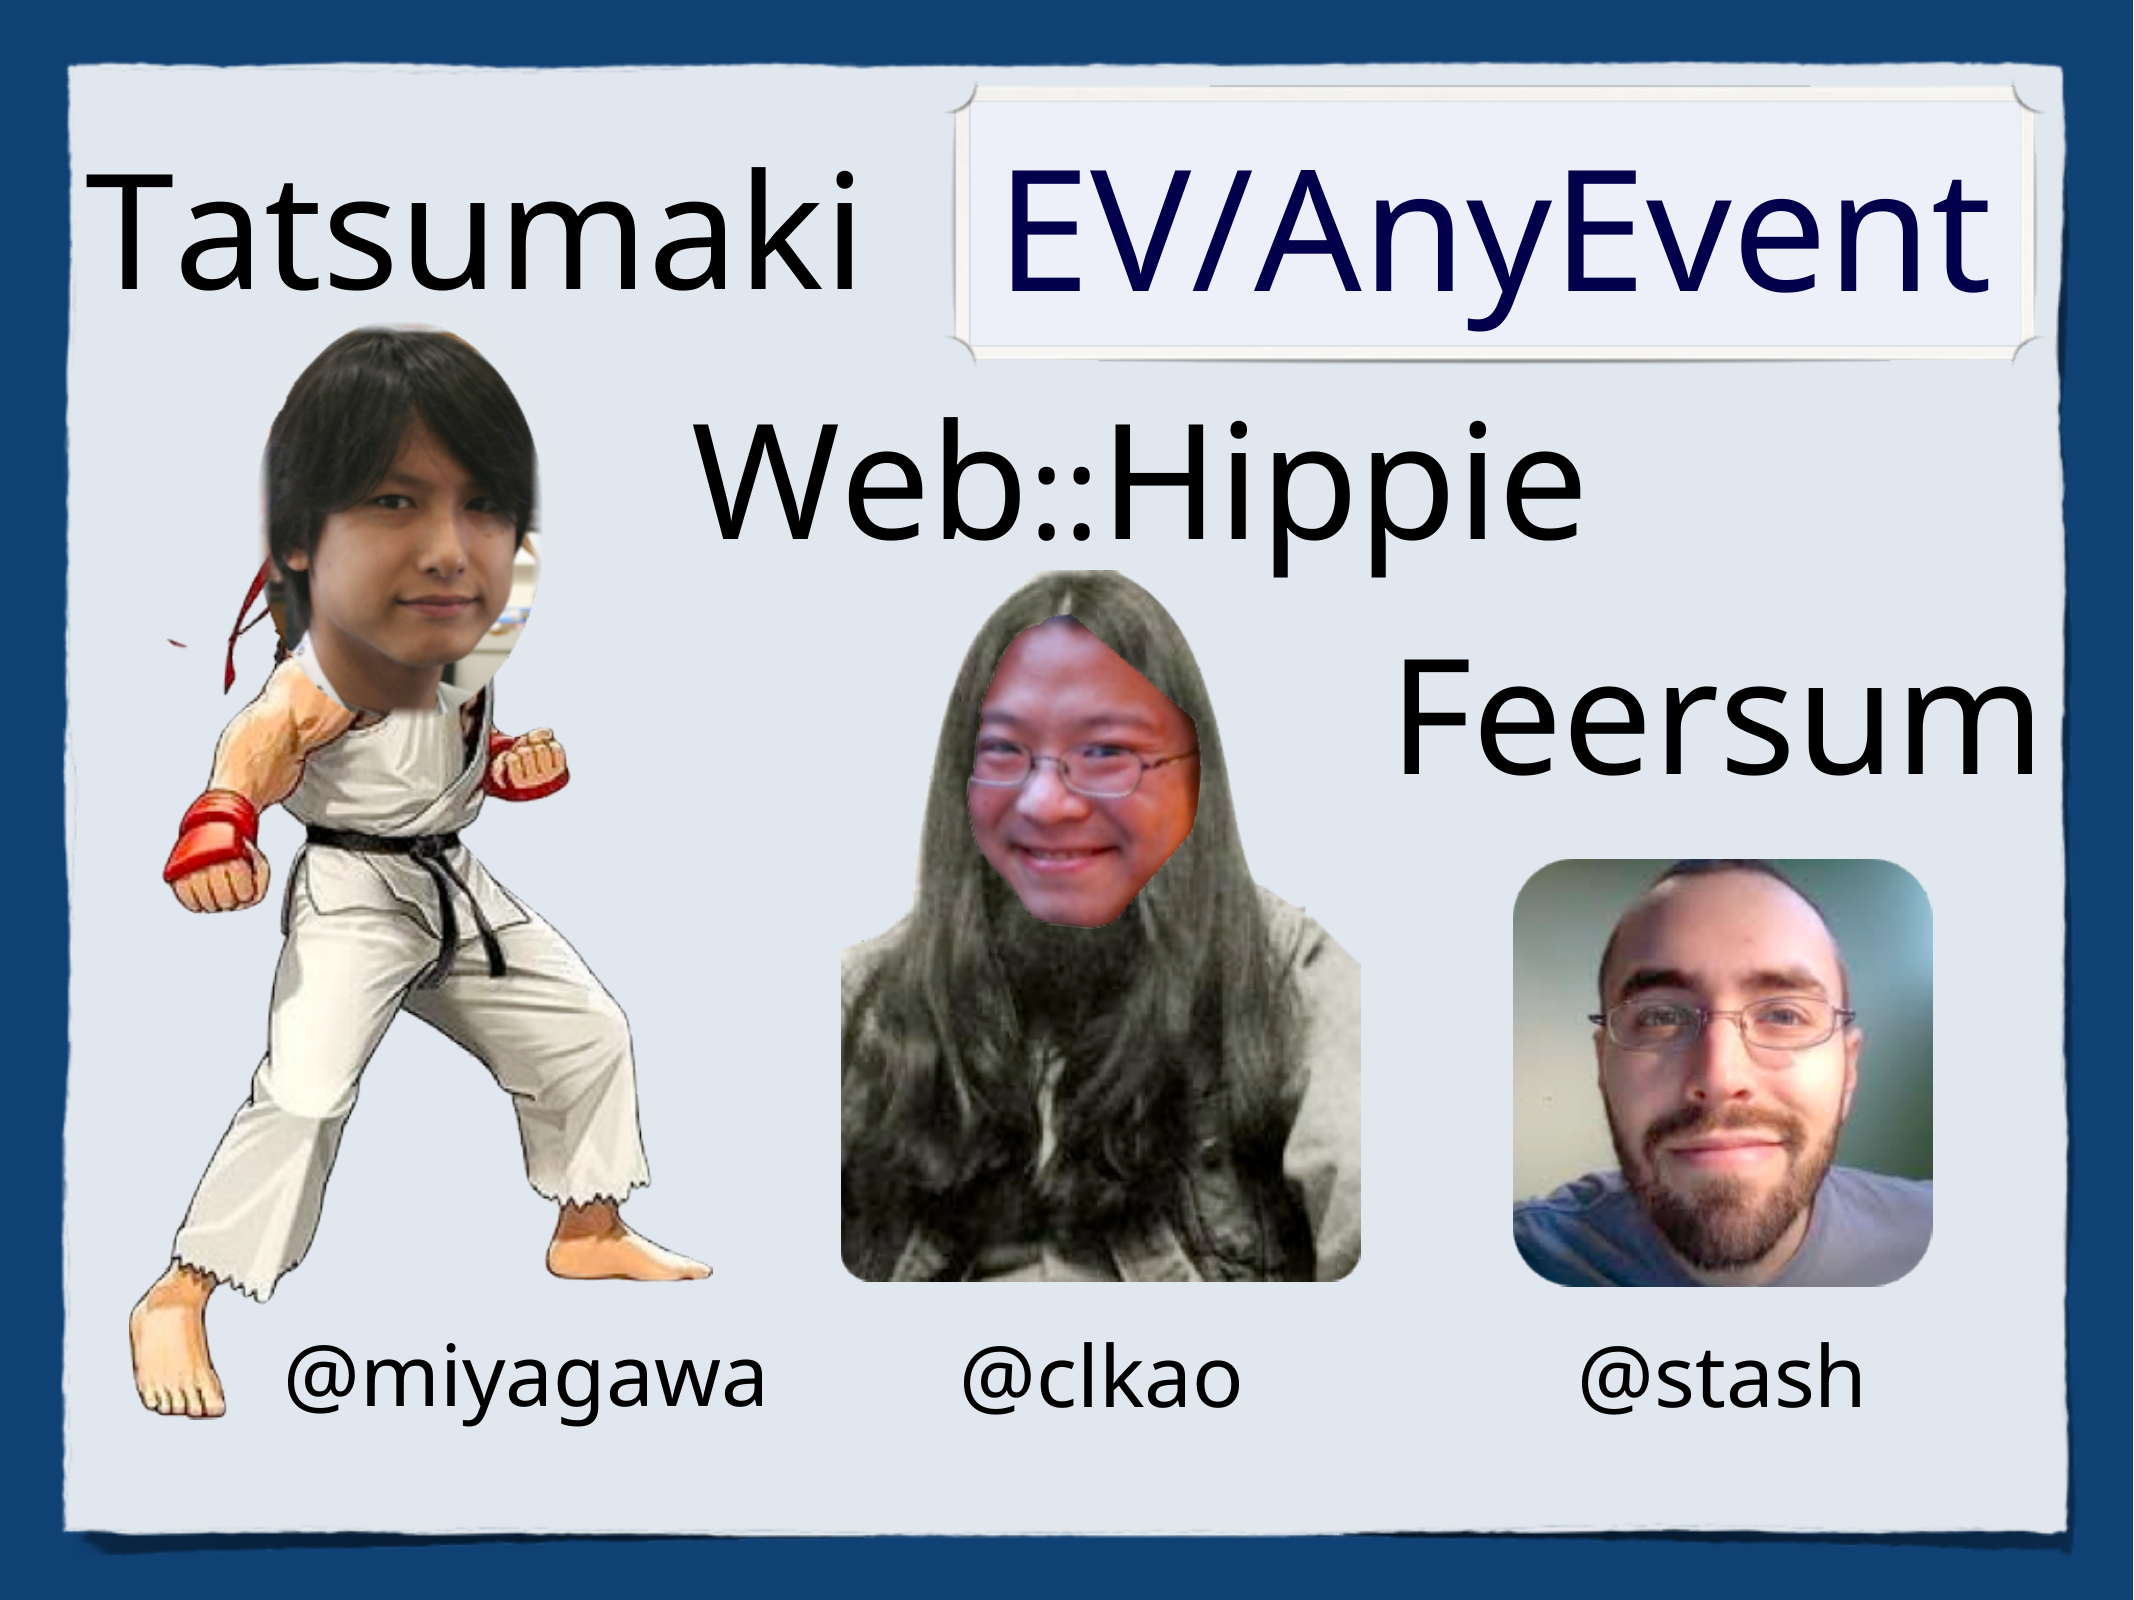

EV/AnyEvent
Tatsumaki
@miyagawa
Web::Hippie
@clkao
Feersum
@stash